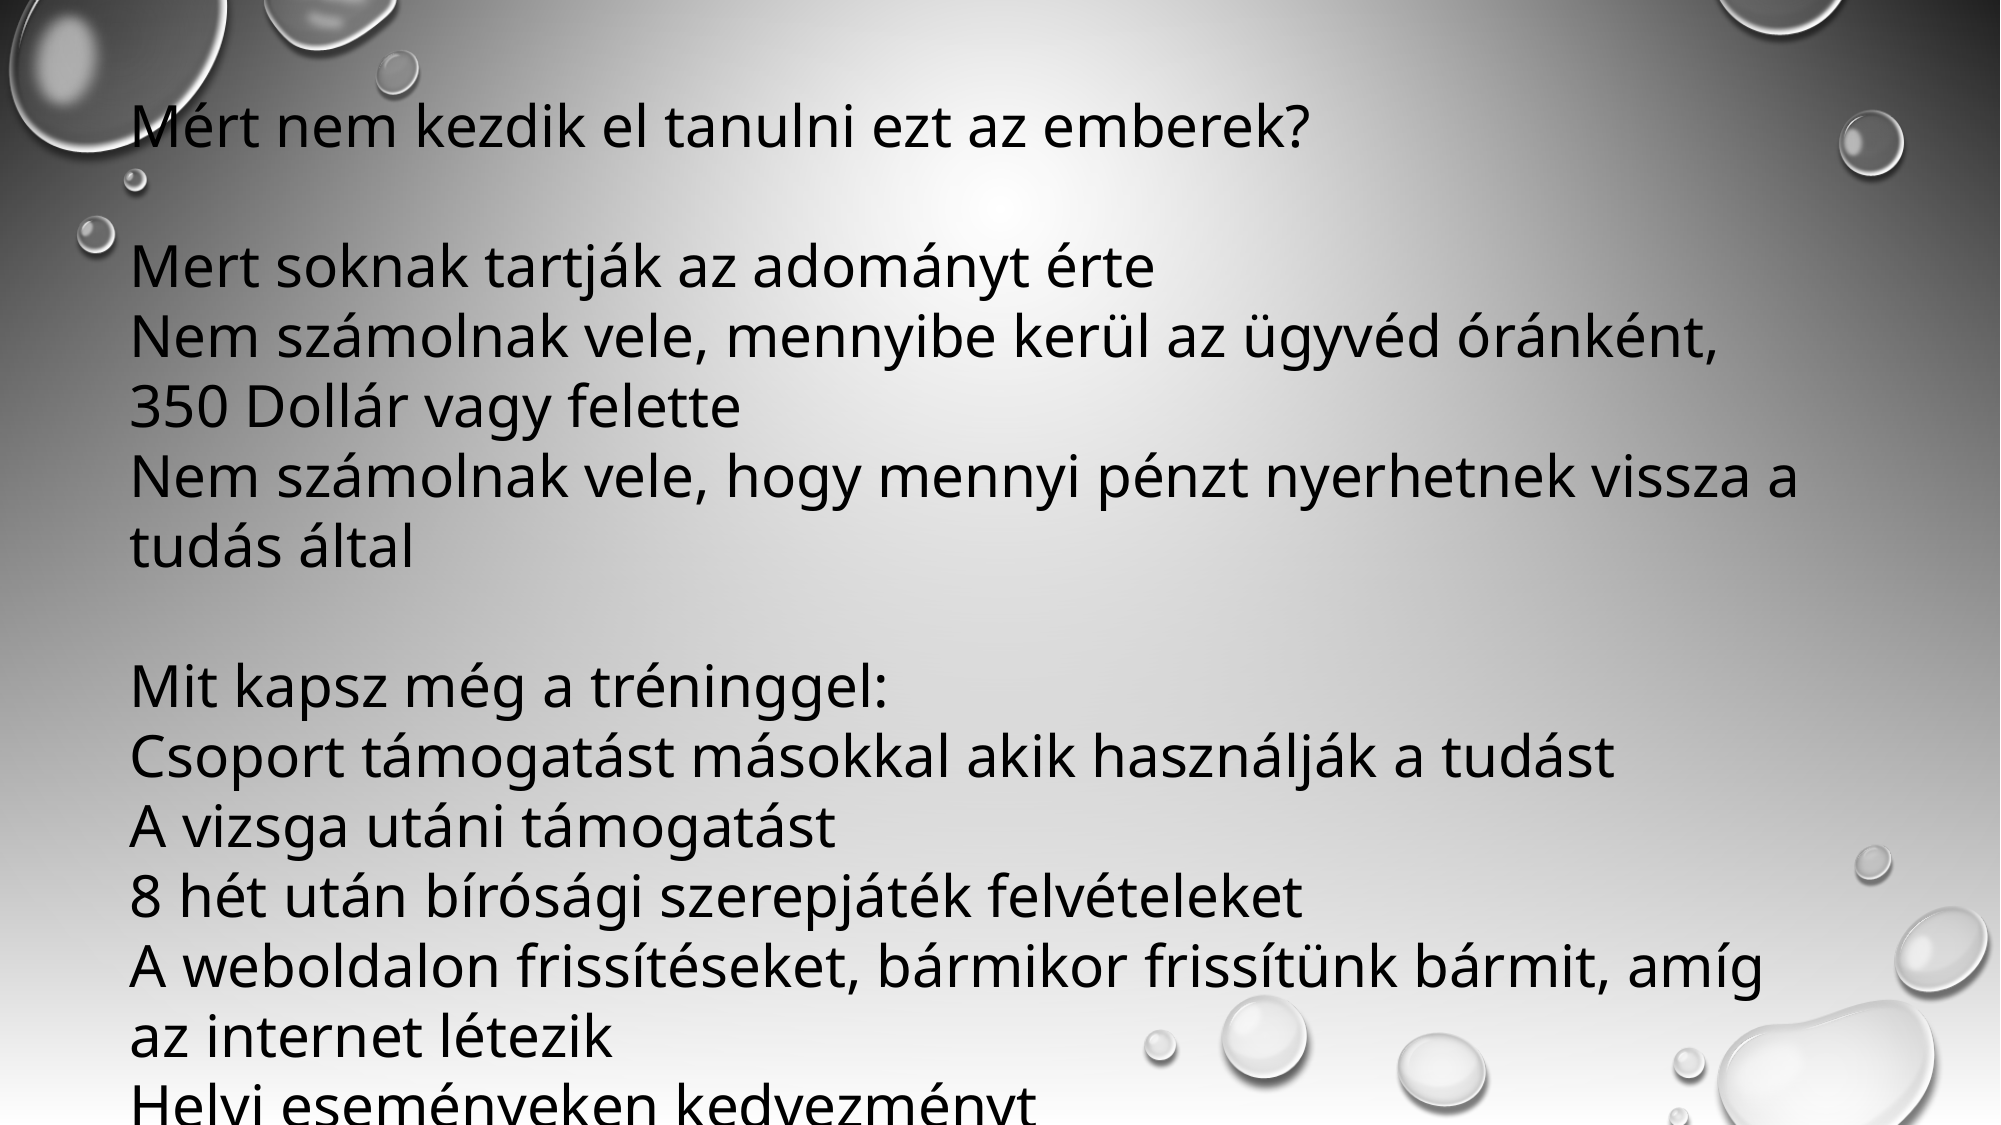

Mért nem kezdik el tanulni ezt az emberek?
Mert soknak tartják az adományt érte
Nem számolnak vele, mennyibe kerül az ügyvéd óránként, 350 Dollár vagy felette
Nem számolnak vele, hogy mennyi pénzt nyerhetnek vissza a tudás által
Mit kapsz még a tréninggel:
Csoport támogatást másokkal akik használják a tudást
A vizsga utáni támogatást
8 hét után bírósági szerepjáték felvételeket
A weboldalon frissítéseket, bármikor frissítünk bármit, amíg az internet létezik
Helyi eseményeken kedvezményt